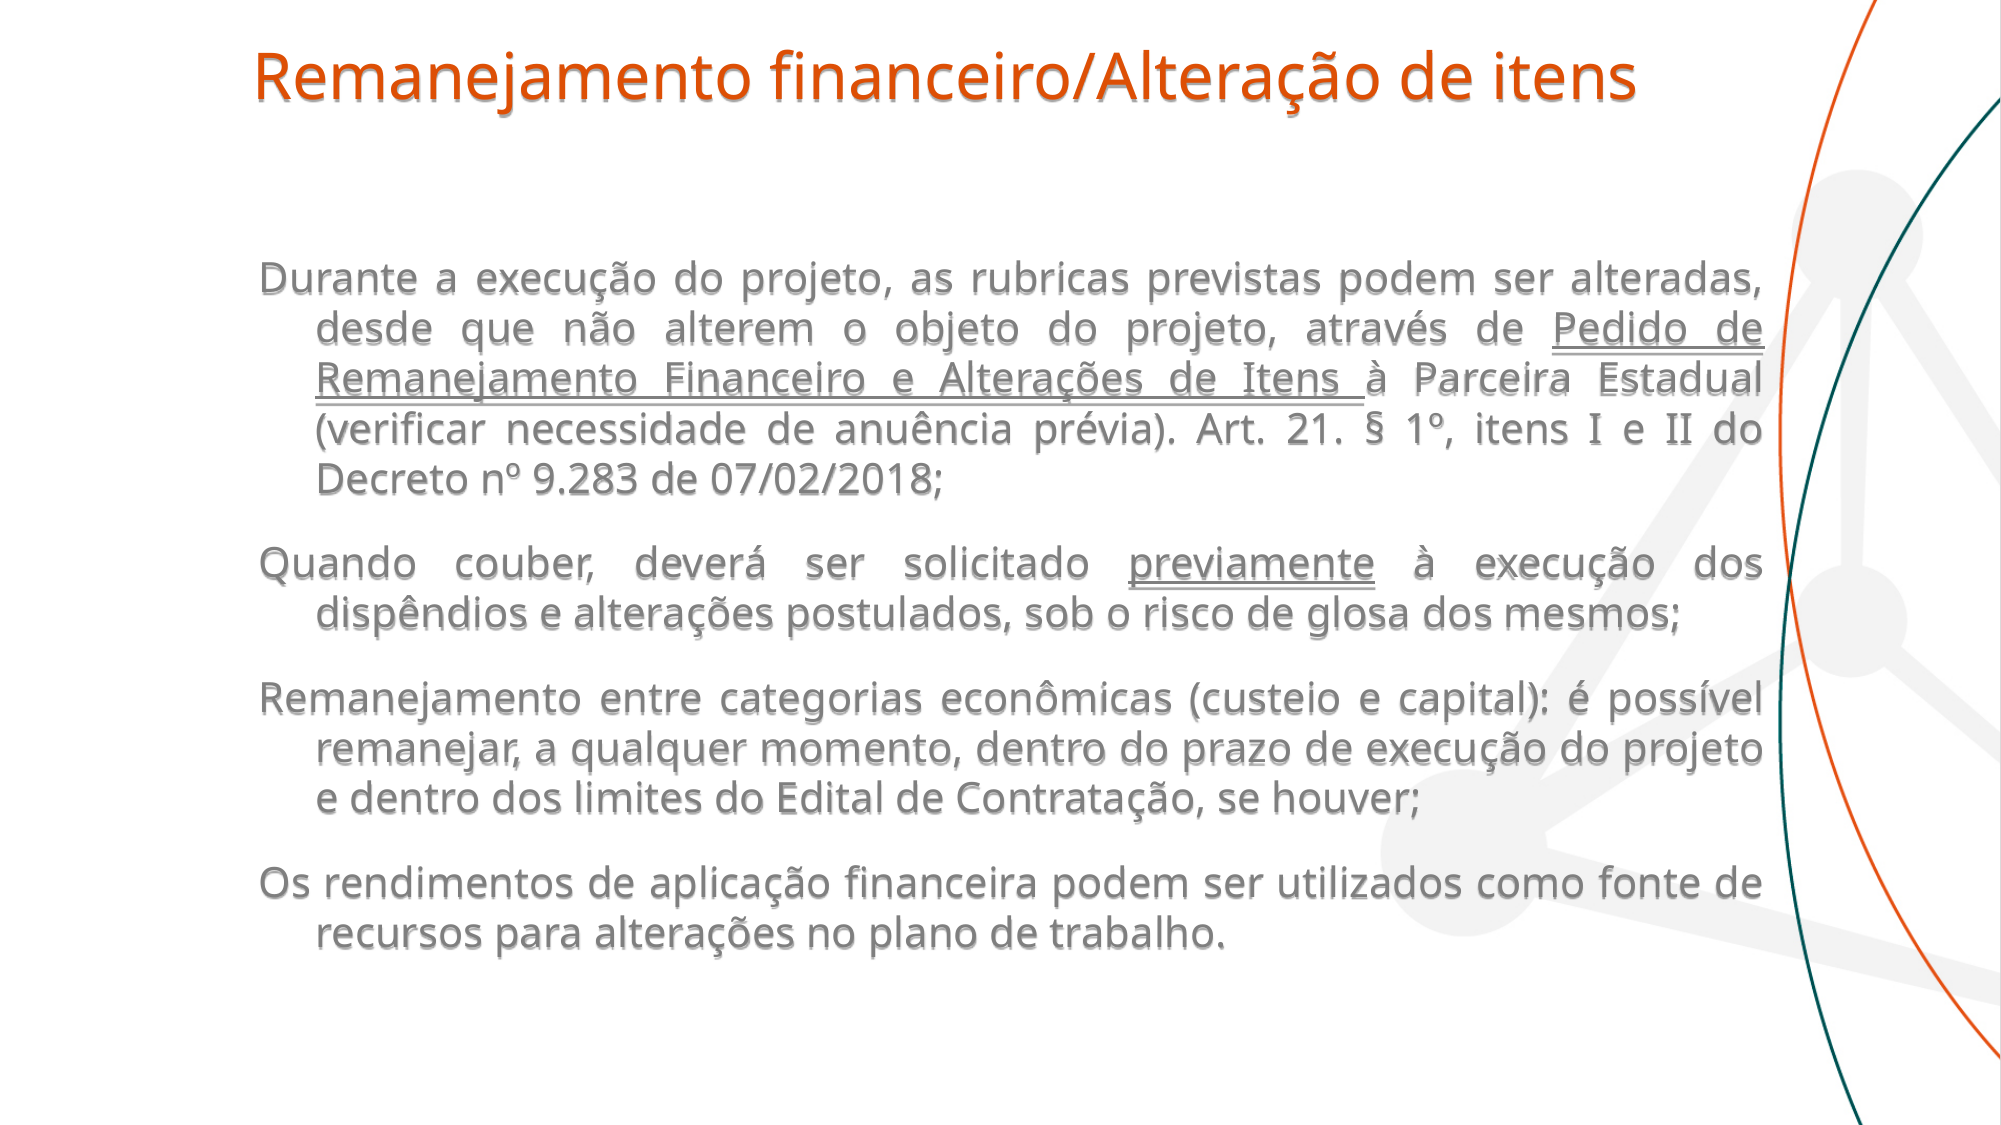

Remanejamento financeiro/Alteração de itens
Durante a execução do projeto, as rubricas previstas podem ser alteradas, desde que não alterem o objeto do projeto, através de Pedido de Remanejamento Financeiro e Alterações de Itens à Parceira Estadual (verificar necessidade de anuência prévia). Art. 21. § 1º, itens I e II do Decreto nº 9.283 de 07/02/2018;
Quando couber, deverá ser solicitado previamente à execução dos dispêndios e alterações postulados, sob o risco de glosa dos mesmos;
Remanejamento entre categorias econômicas (custeio e capital): é possível remanejar, a qualquer momento, dentro do prazo de execução do projeto e dentro dos limites do Edital de Contratação, se houver;
Os rendimentos de aplicação financeira podem ser utilizados como fonte de recursos para alterações no plano de trabalho.